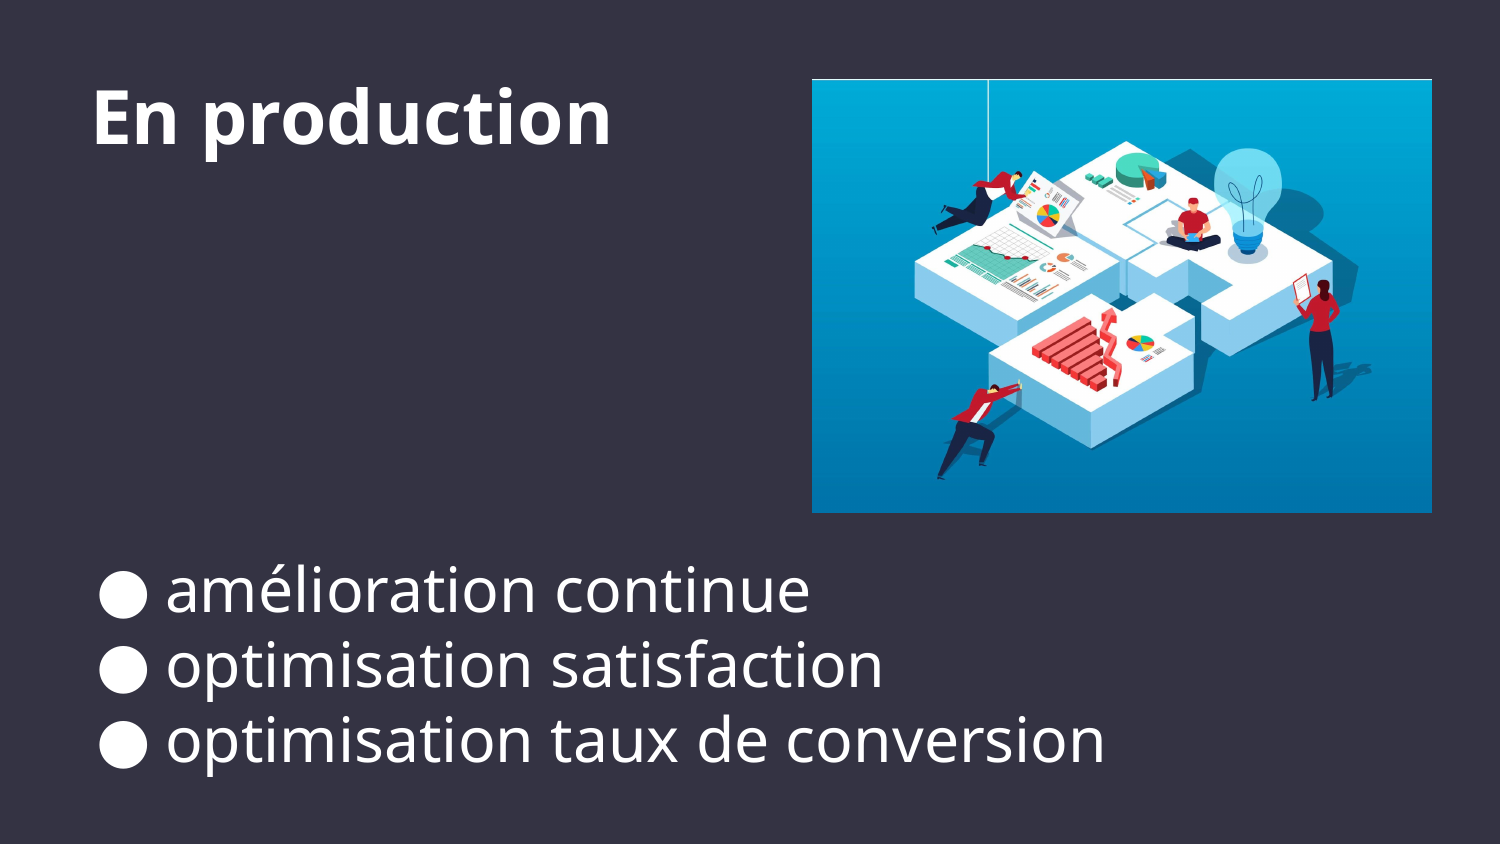

# En production
amélioration continue
optimisation satisfaction
optimisation taux de conversion